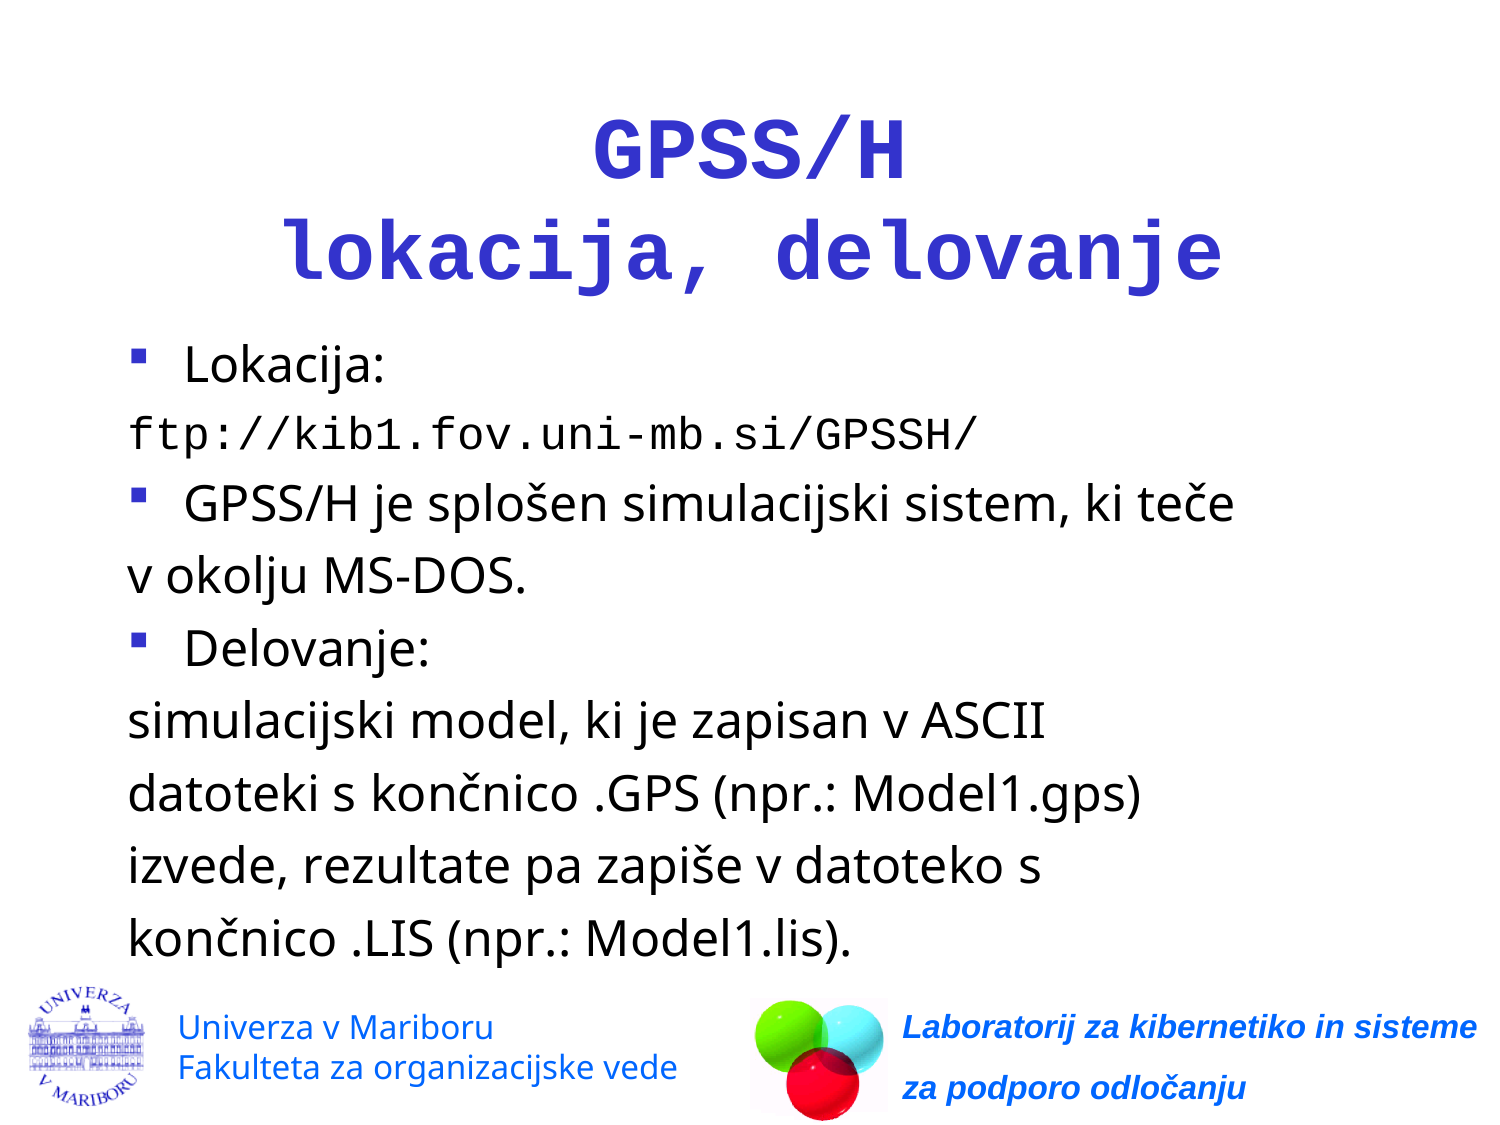

# GPSS/H lokacija, delovanje
Lokacija:
ftp://kib1.fov.uni-mb.si/GPSSH/
GPSS/H je splošen simulacijski sistem, ki teče
v okolju MS-DOS.
Delovanje:
simulacijski model, ki je zapisan v ASCII
datoteki s končnico .GPS (npr.: Model1.gps)
izvede, rezultate pa zapiše v datoteko s
končnico .LIS (npr.: Model1.lis).
Univerza v Mariboru
Fakulteta za organizacijske vede
Laboratorij za kibernetiko in sisteme
za podporo odločanju